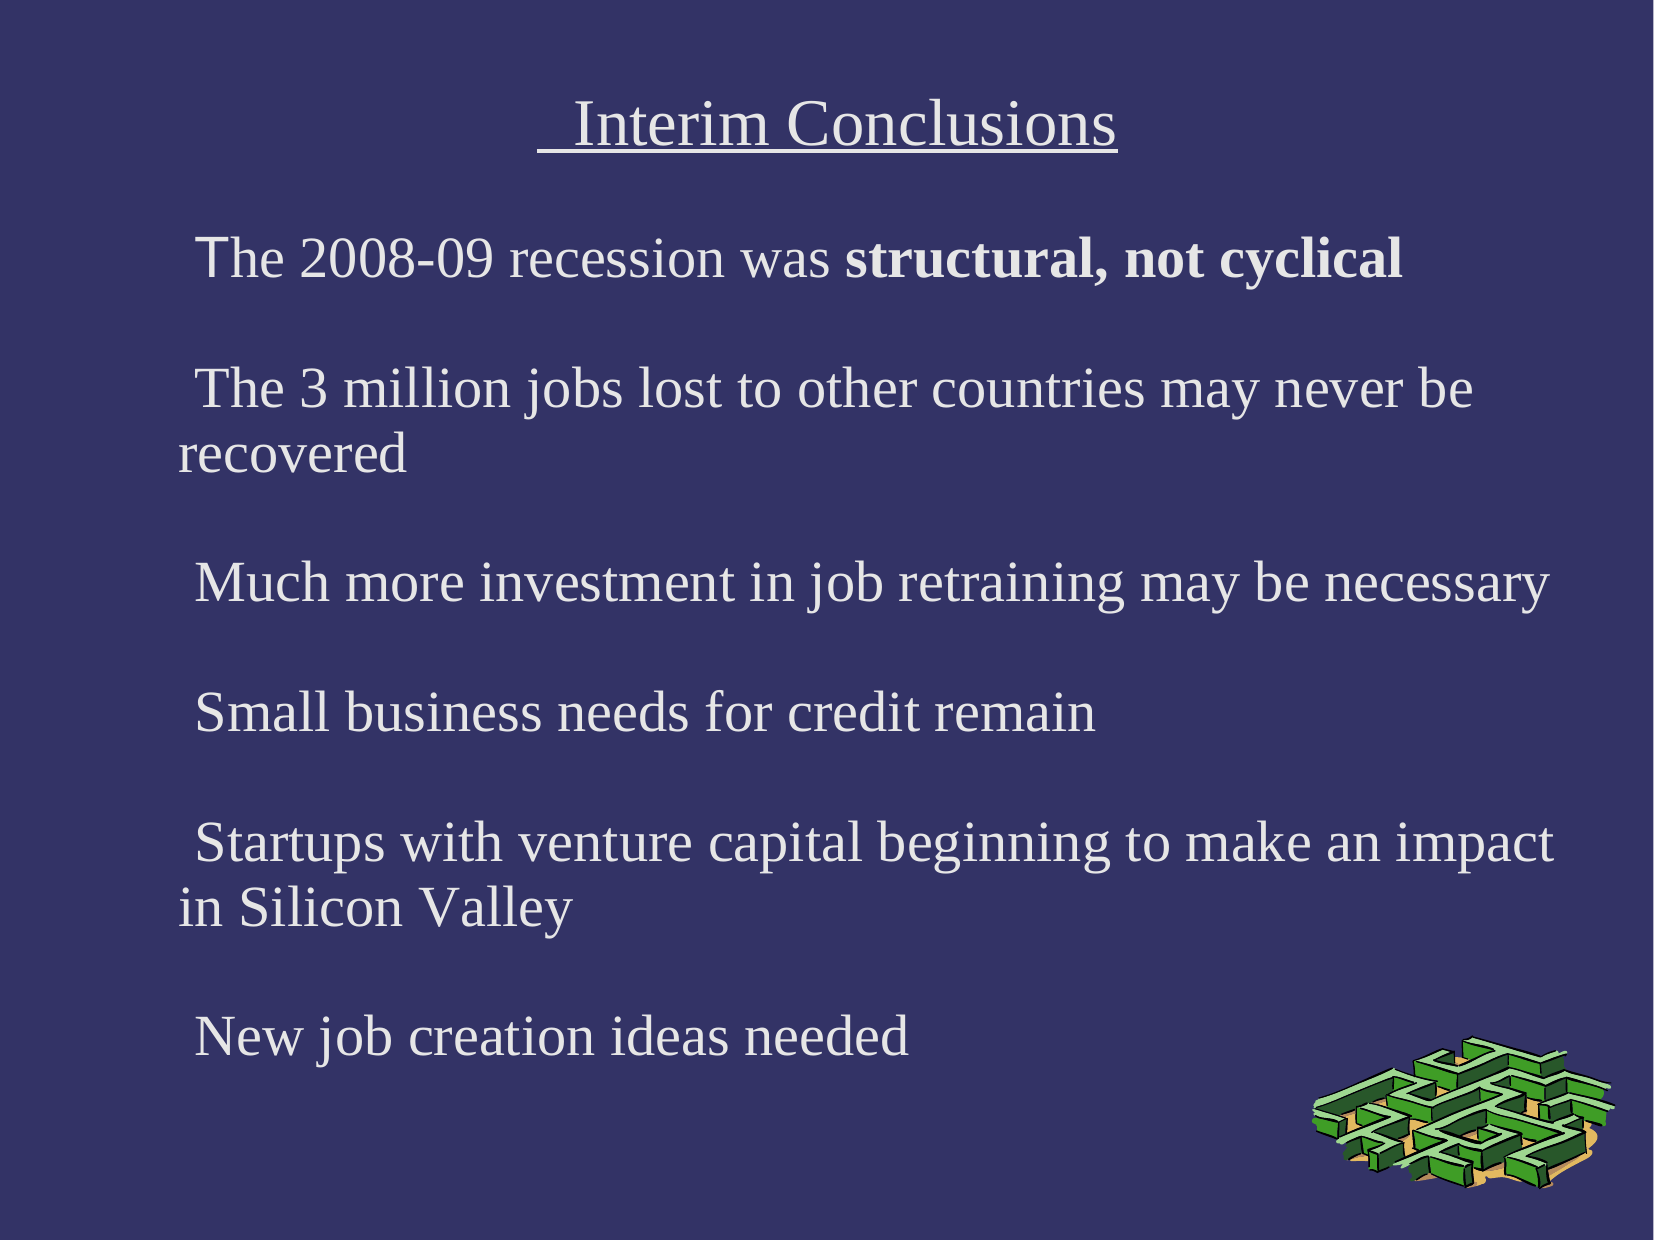

# Interim Conclusions
 The 2008-09 recession was structural, not cyclical
 The 3 million jobs lost to other countries may never be recovered
 Much more investment in job retraining may be necessary
 Small business needs for credit remain
 Startups with venture capital beginning to make an impact in Silicon Valley
 New job creation ideas needed